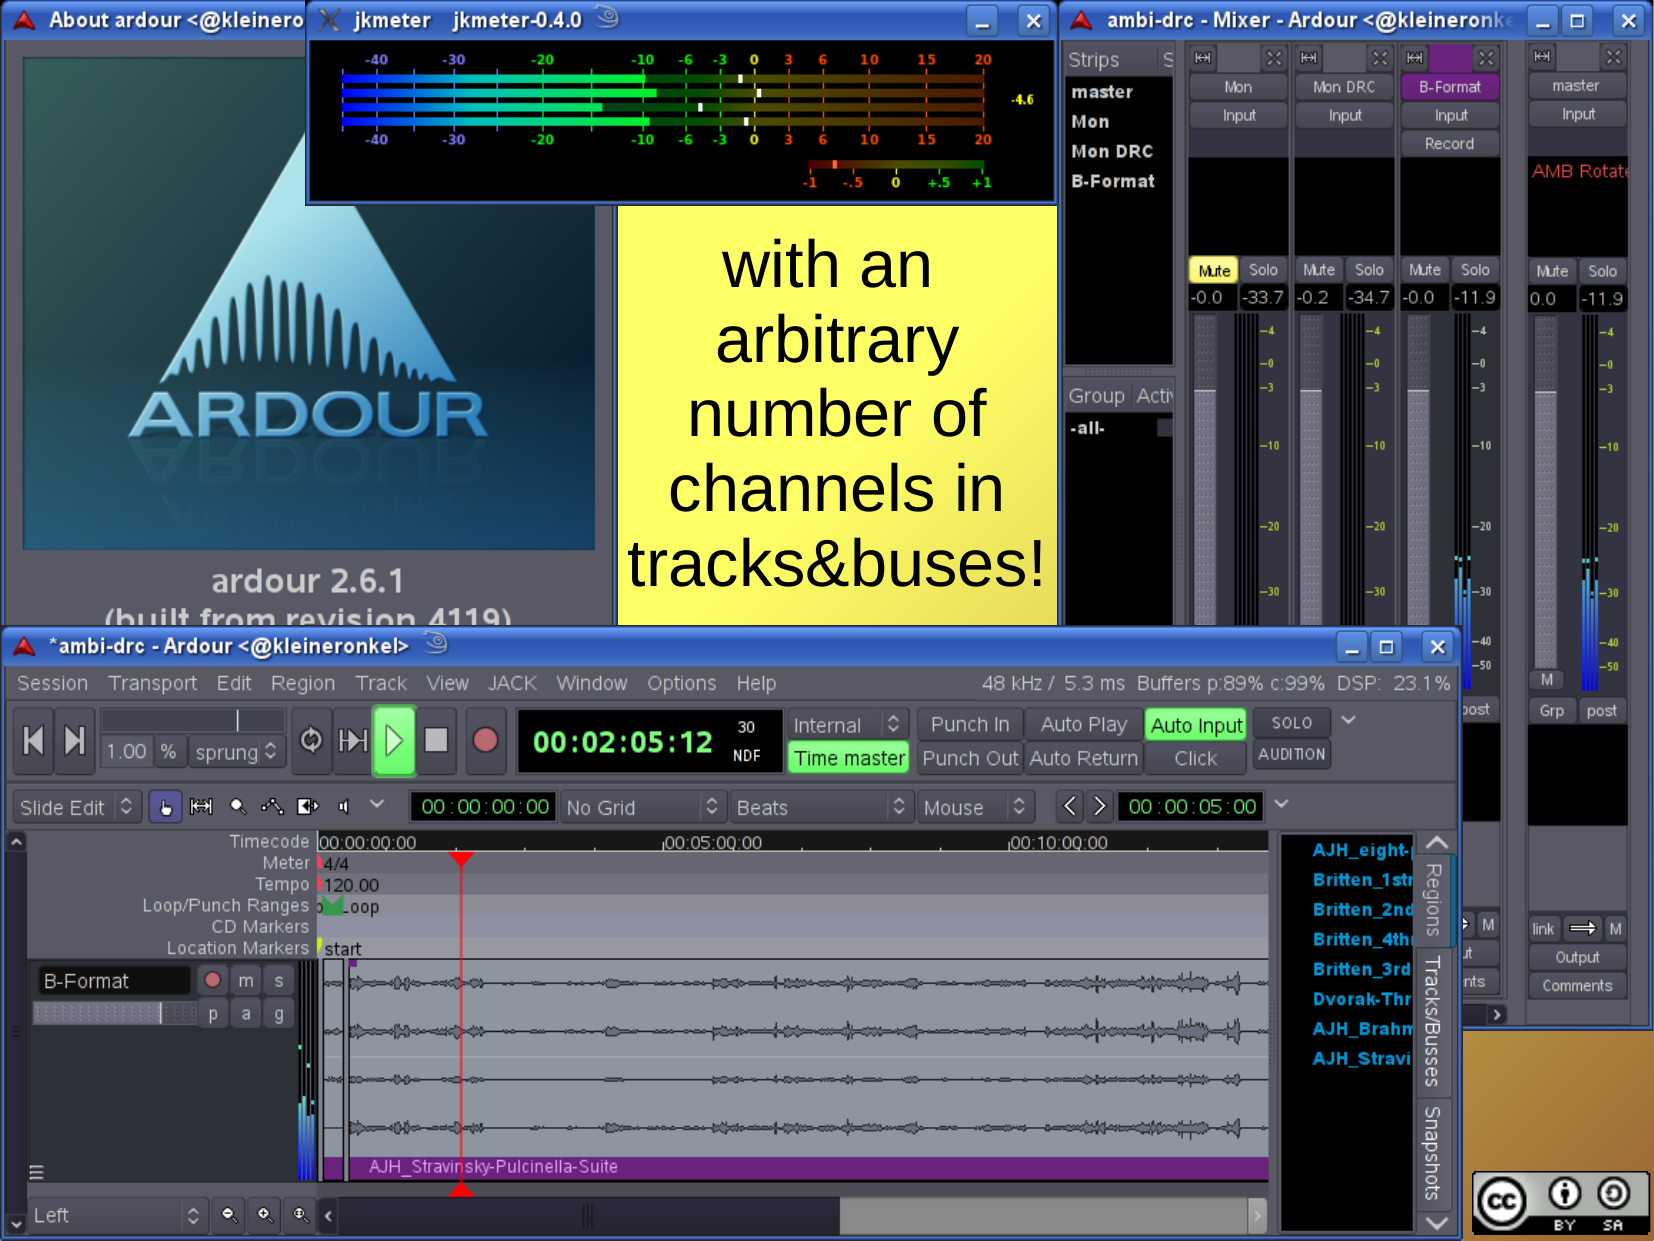

#
with an
arbitrary number of channels in tracks&buses!